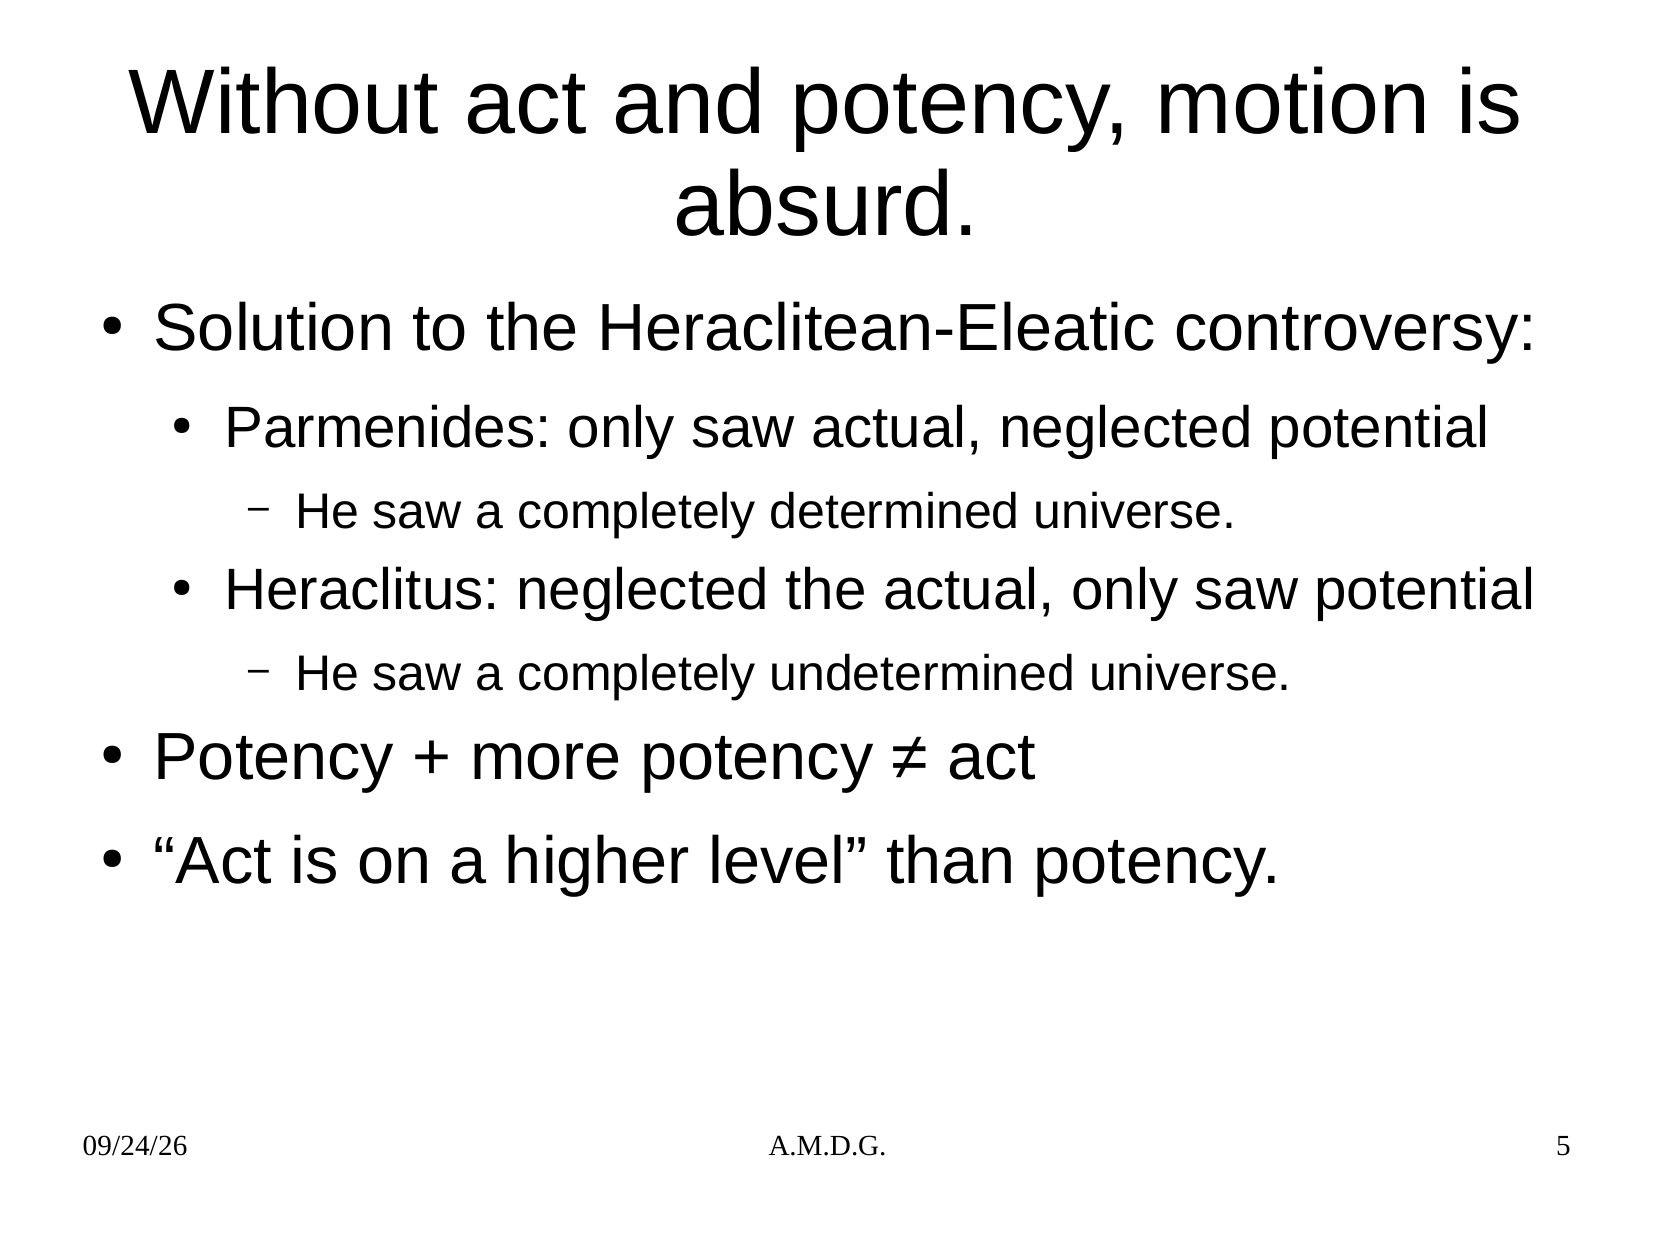

# Without act and potency, motion is absurd.
Solution to the Heraclitean-Eleatic controversy:
Parmenides: only saw actual, neglected potential
He saw a completely determined universe.
Heraclitus: neglected the actual, only saw potential
He saw a completely undetermined universe.
Potency + more potency ≠ act
“Act is on a higher level” than potency.
A.M.D.G.
5